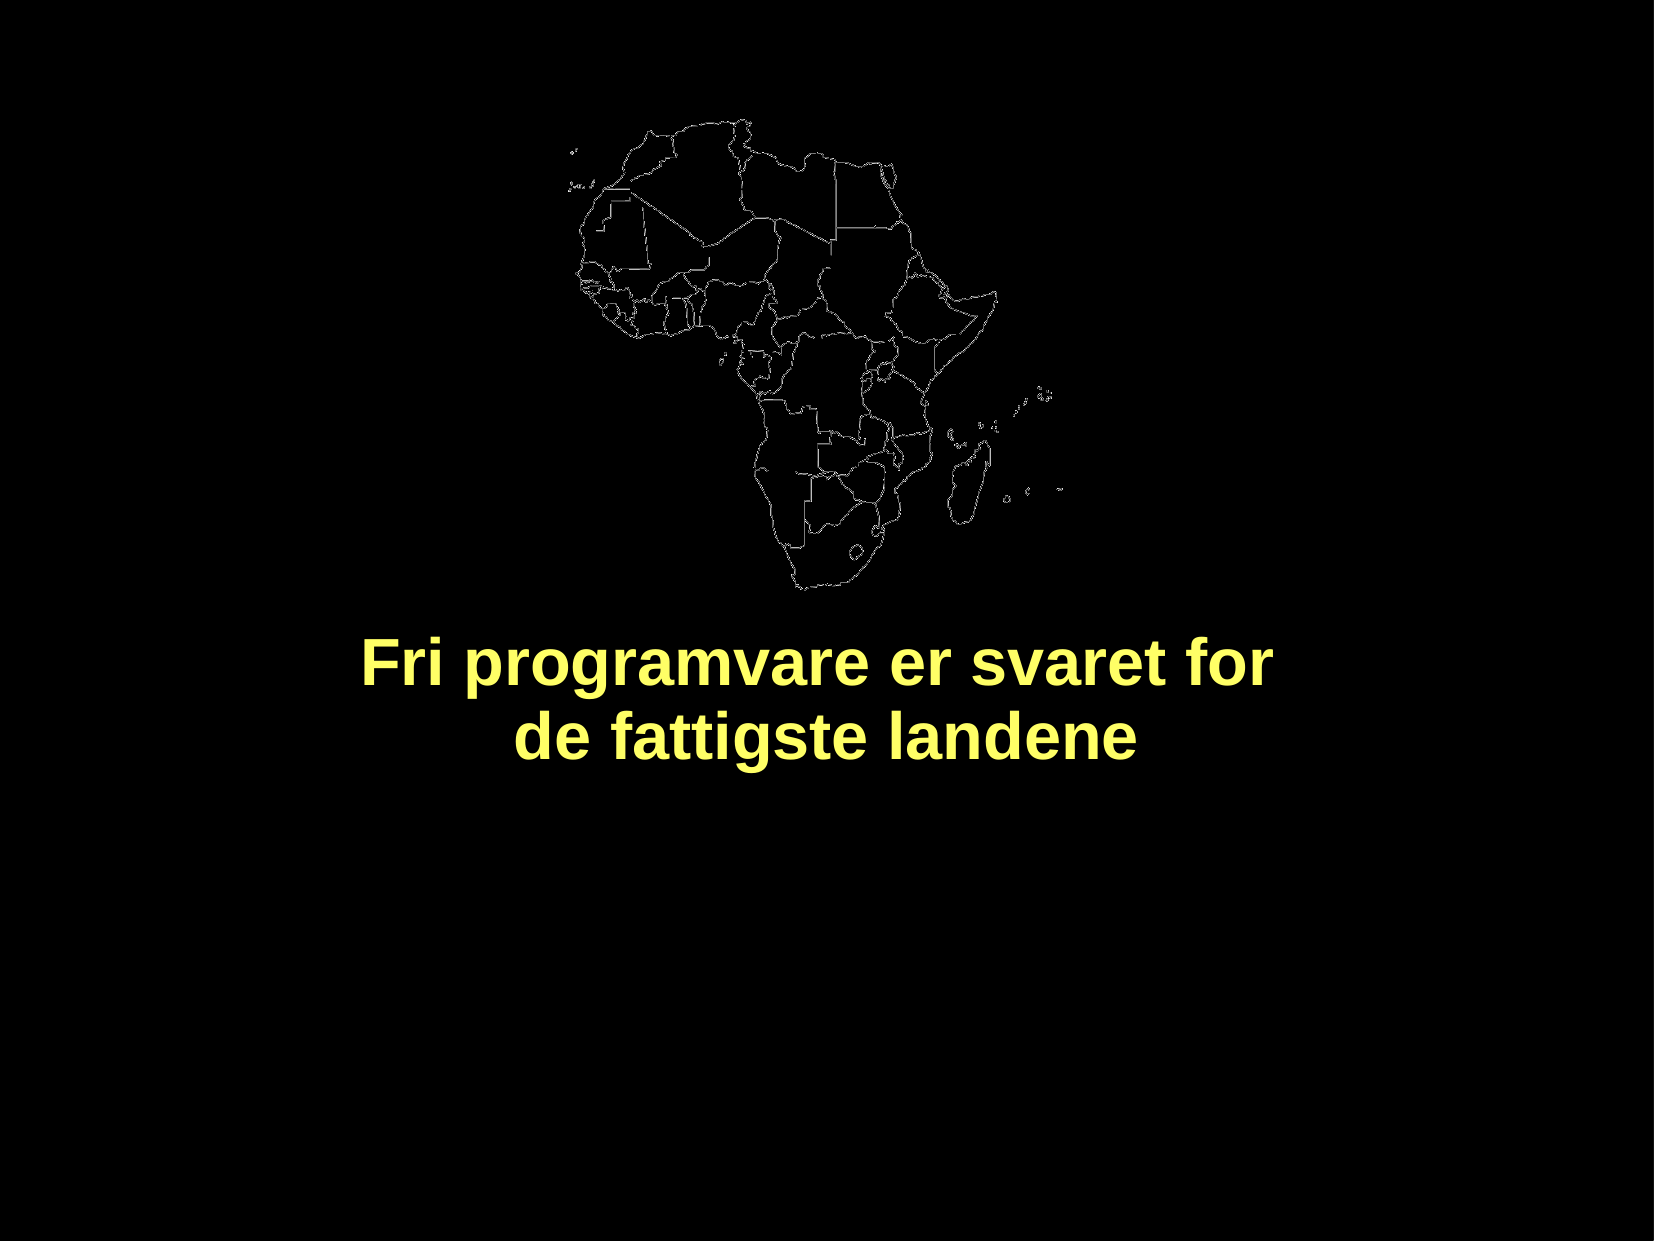

# Fri programvare er svaret for
de fattigste landene